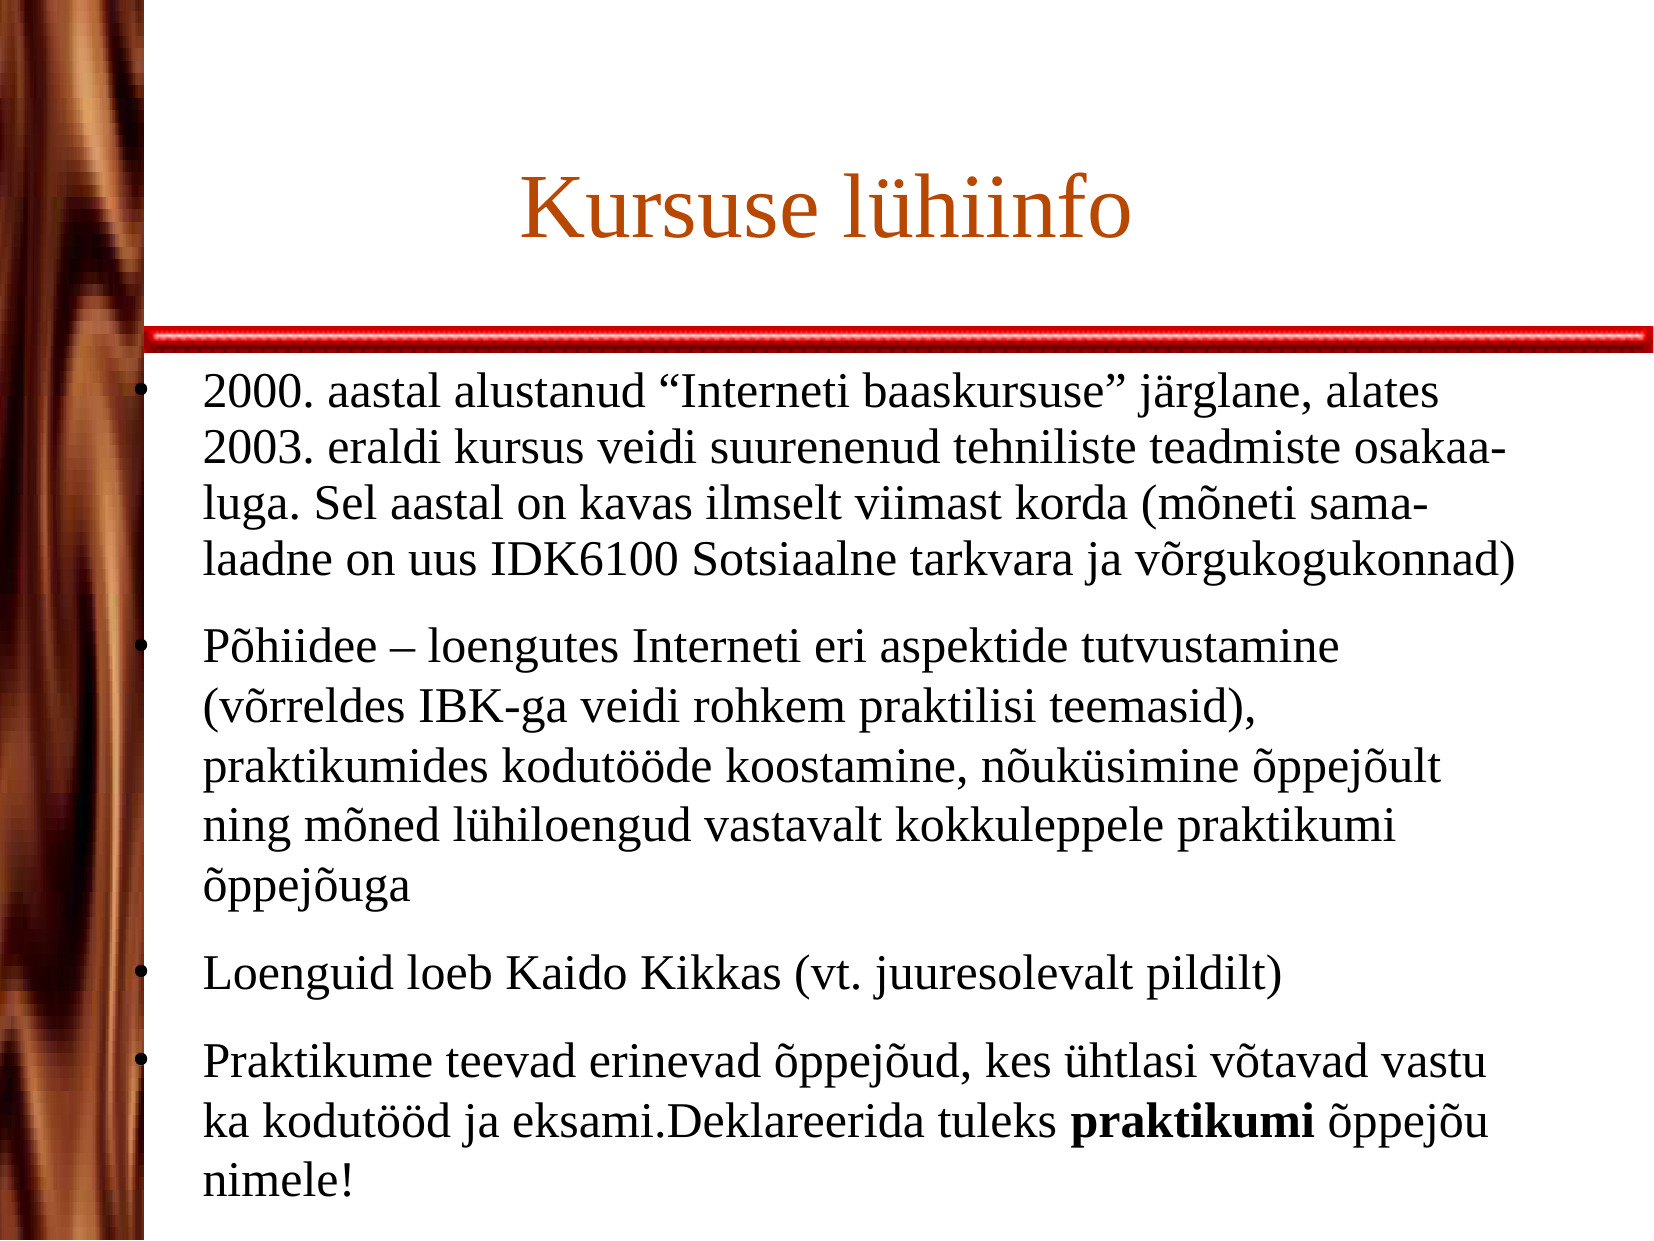

# Kursuse lühiinfo
2000. aastal alustanud “Interneti baaskursuse” järglane, alates 2003. eraldi kursus veidi suurenenud tehniliste teadmiste osakaa-luga. Sel aastal on kavas ilmselt viimast korda (mõneti sama-laadne on uus IDK6100 Sotsiaalne tarkvara ja võrgukogukonnad)
Põhiidee – loengutes Interneti eri aspektide tutvustamine (võrreldes IBK-ga veidi rohkem praktilisi teemasid), praktikumides kodutööde koostamine, nõuküsimine õppejõult ning mõned lühiloengud vastavalt kokkuleppele praktikumi õppejõuga
Loenguid loeb Kaido Kikkas (vt. juuresolevalt pildilt)
Praktikume teevad erinevad õppejõud, kes ühtlasi võtavad vastu ka kodutööd ja eksami.Deklareerida tuleks praktikumi õppejõu nimele!